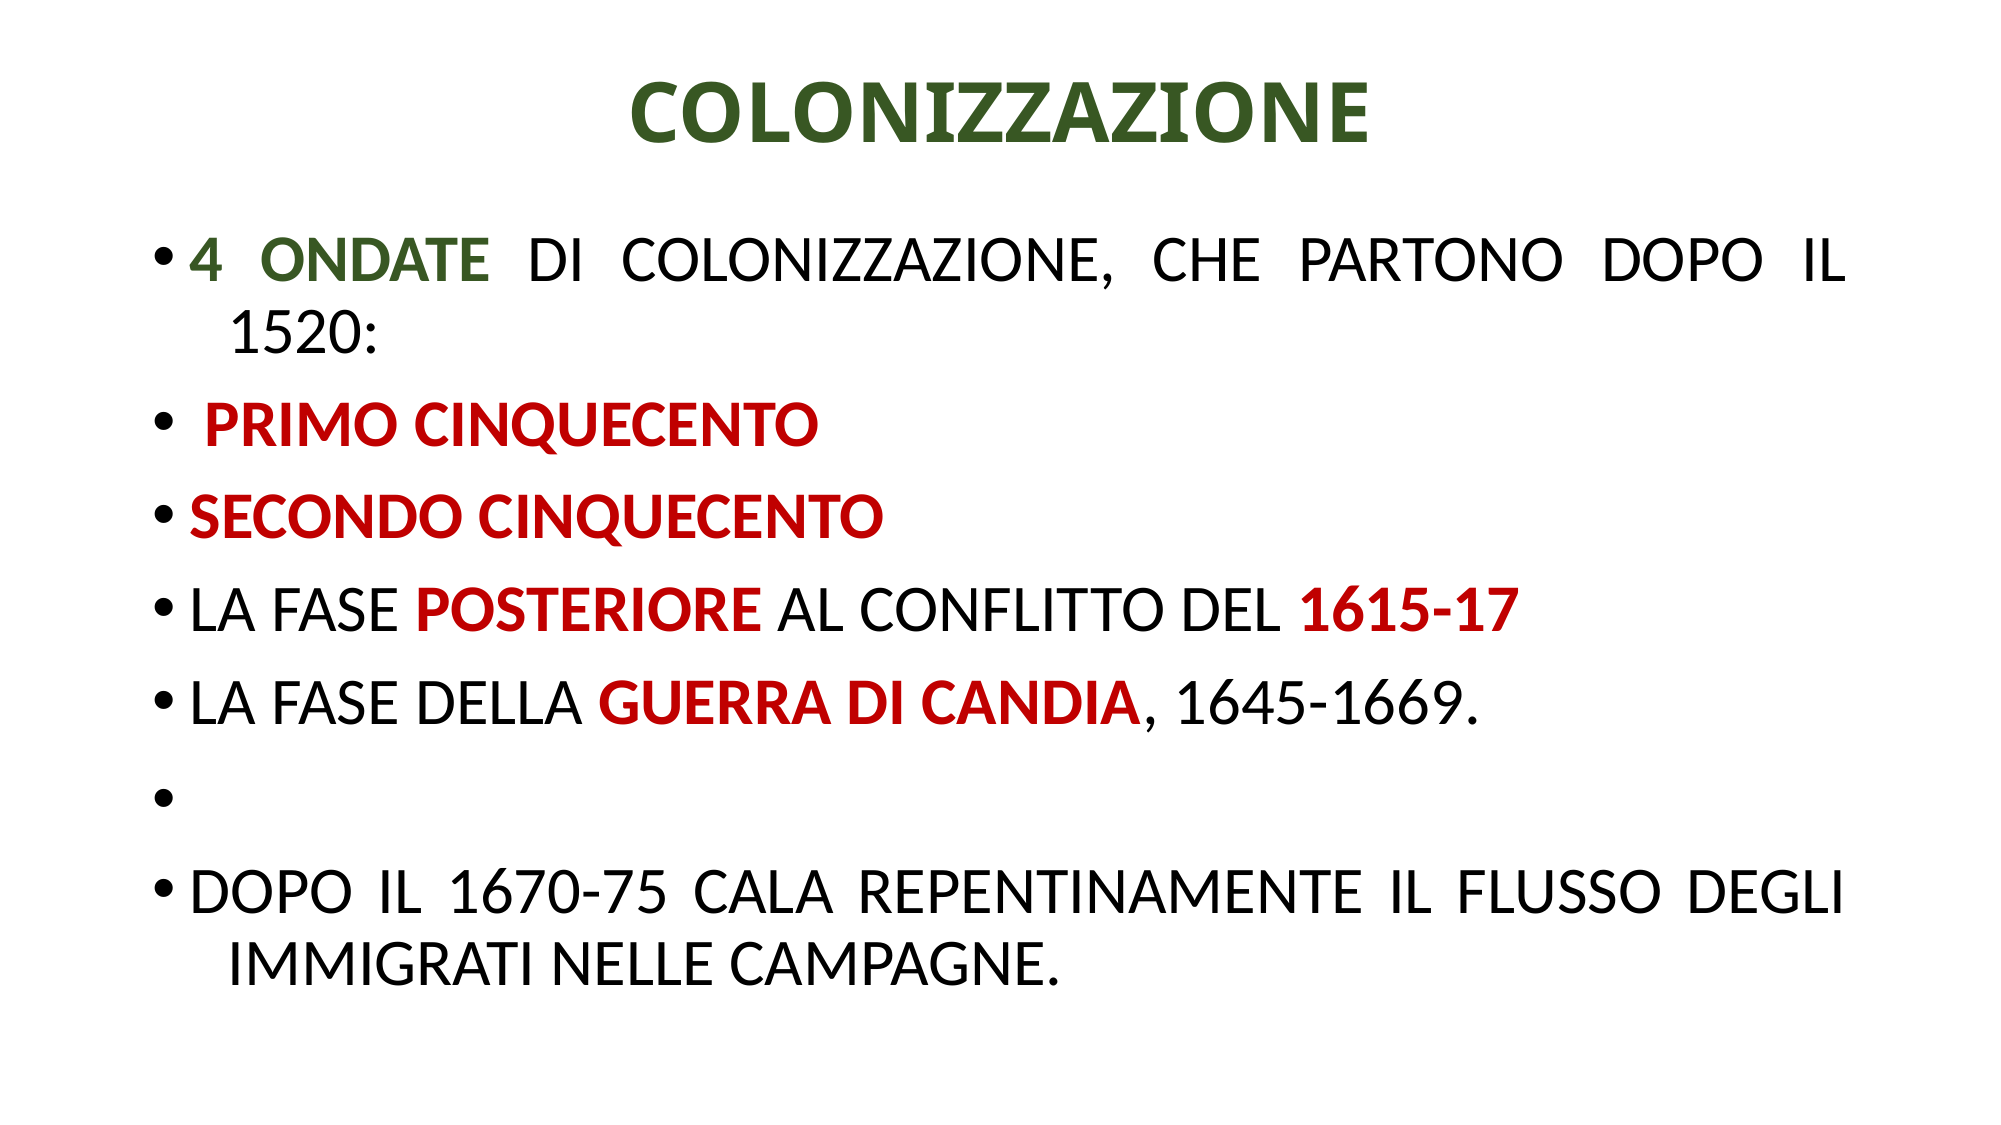

# COLONIZZAZIONE
4 ONDATE DI COLONIZZAZIONE, CHE PARTONO DOPO IL 1520:
 PRIMO CINQUECENTO
SECONDO CINQUECENTO
LA FASE POSTERIORE AL CONFLITTO DEL 1615-17
LA FASE DELLA GUERRA DI CANDIA, 1645-1669.
DOPO IL 1670-75 CALA REPENTINAMENTE IL FLUSSO DEGLI IMMIGRATI NELLE CAMPAGNE.